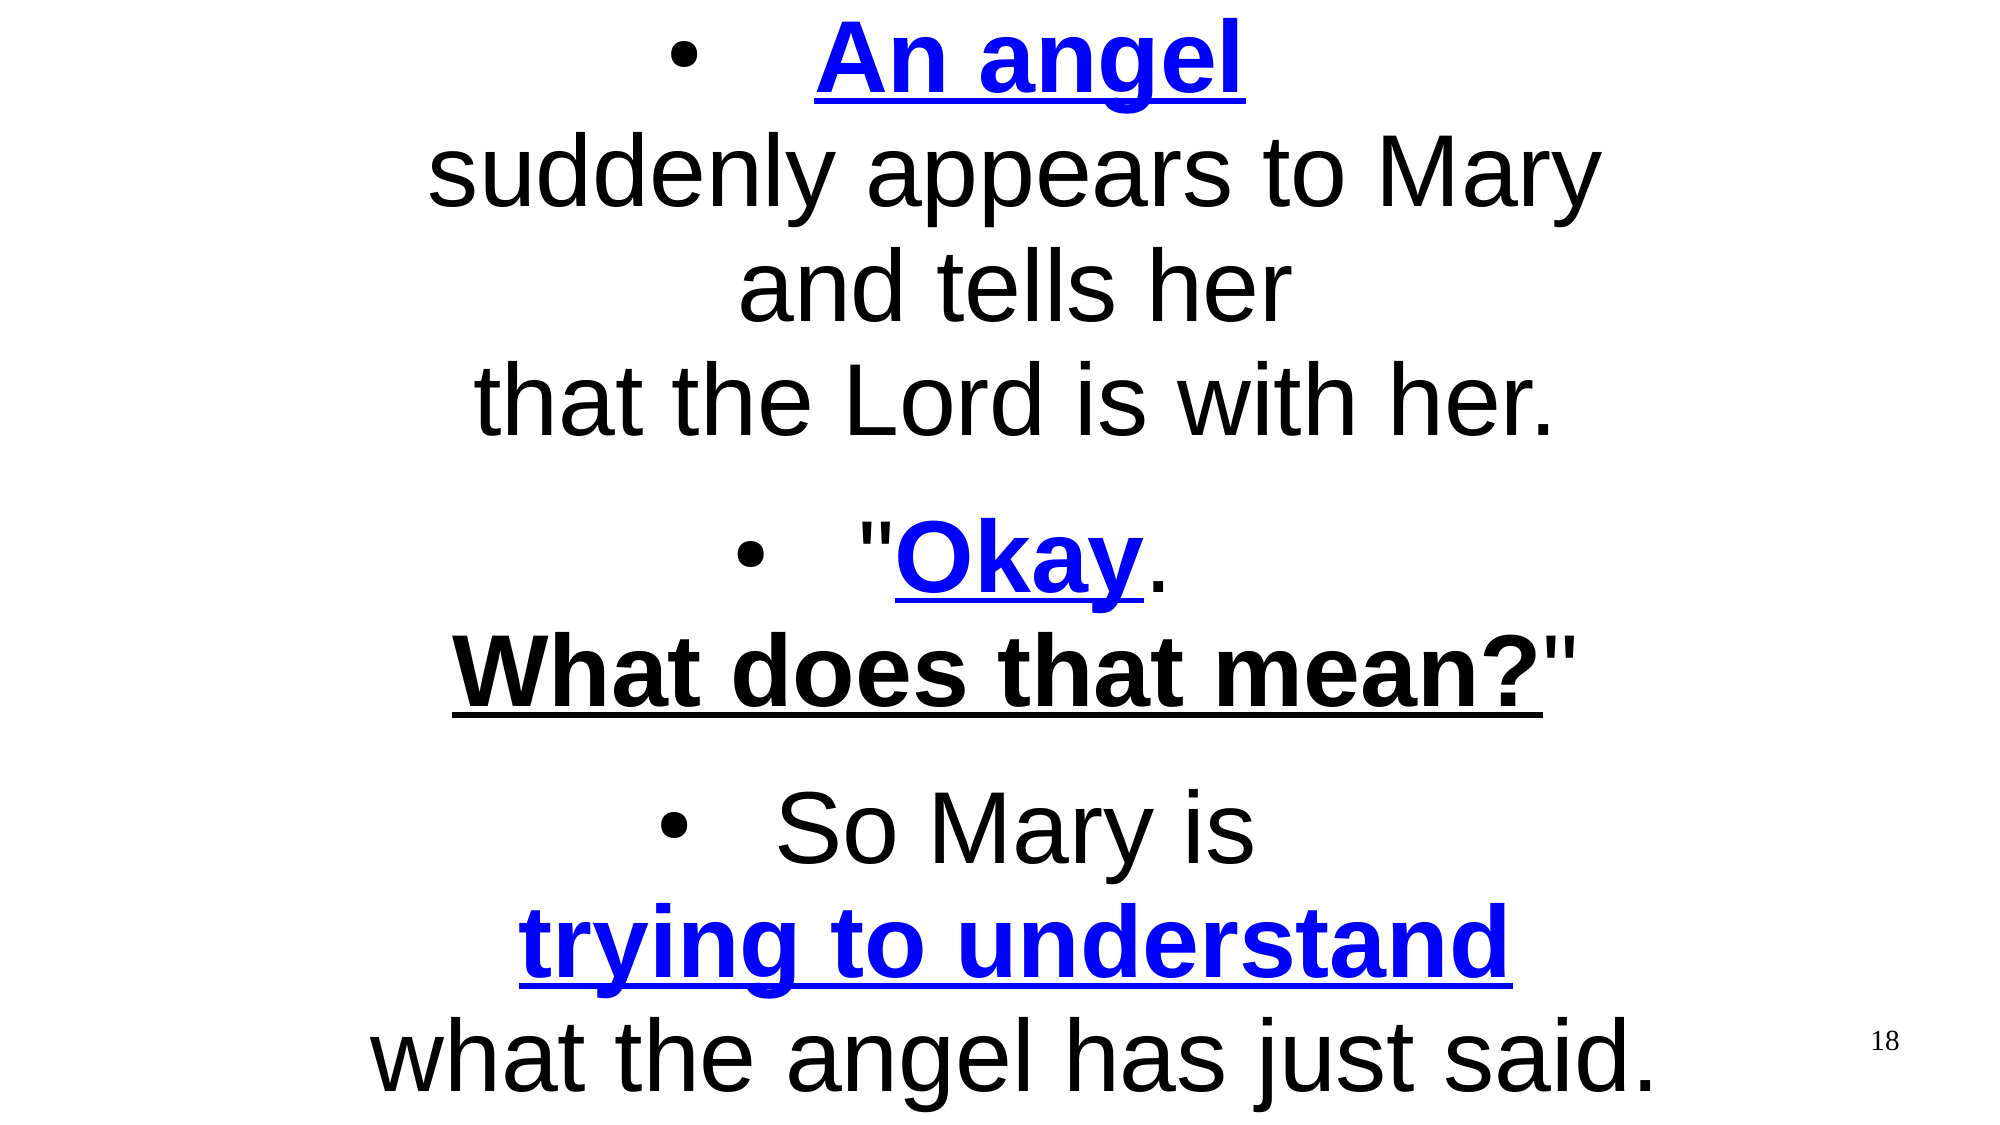

# An angel suddenly appears to Mary and tells her that the Lord is with her.
"Okay.
What does that mean?"
So Mary is
trying to understand
what the angel has just said.
18